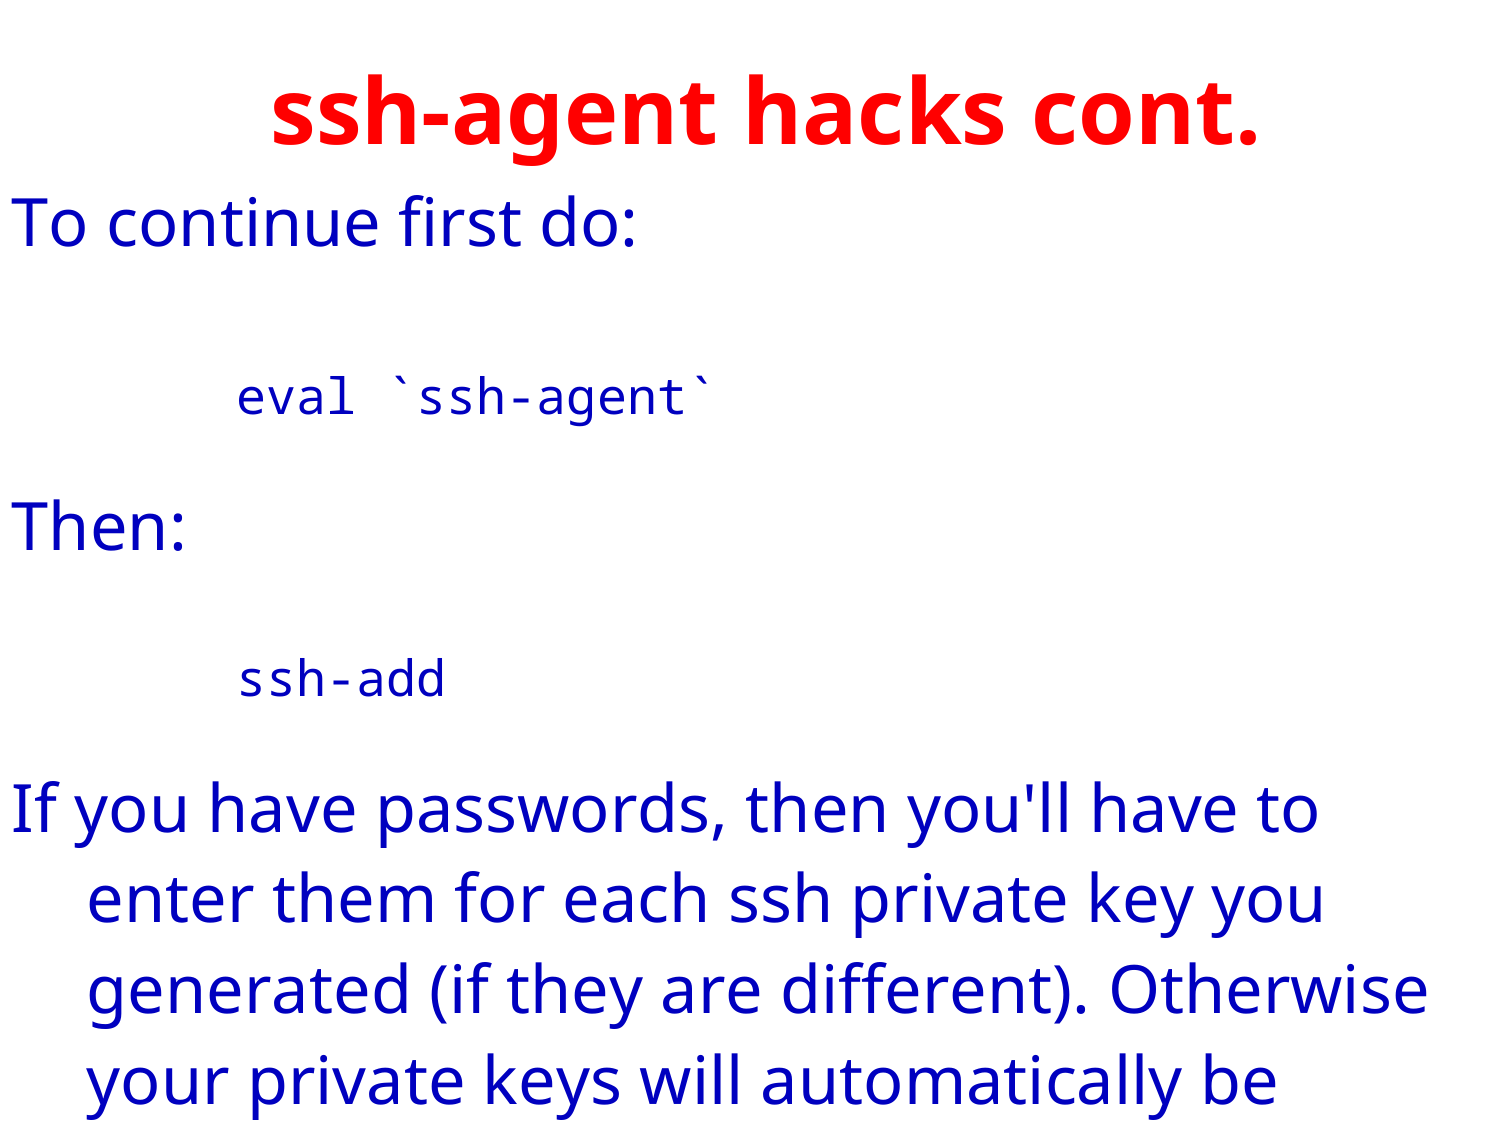

ssh-agent hacks cont.
# To continue first do:
eval `ssh-agent`
Then:
ssh-add
If you have passwords, then you'll have to enter them for each ssh private key you generated (if they are different). Otherwise your private keys will automatically be loaded in to memory.